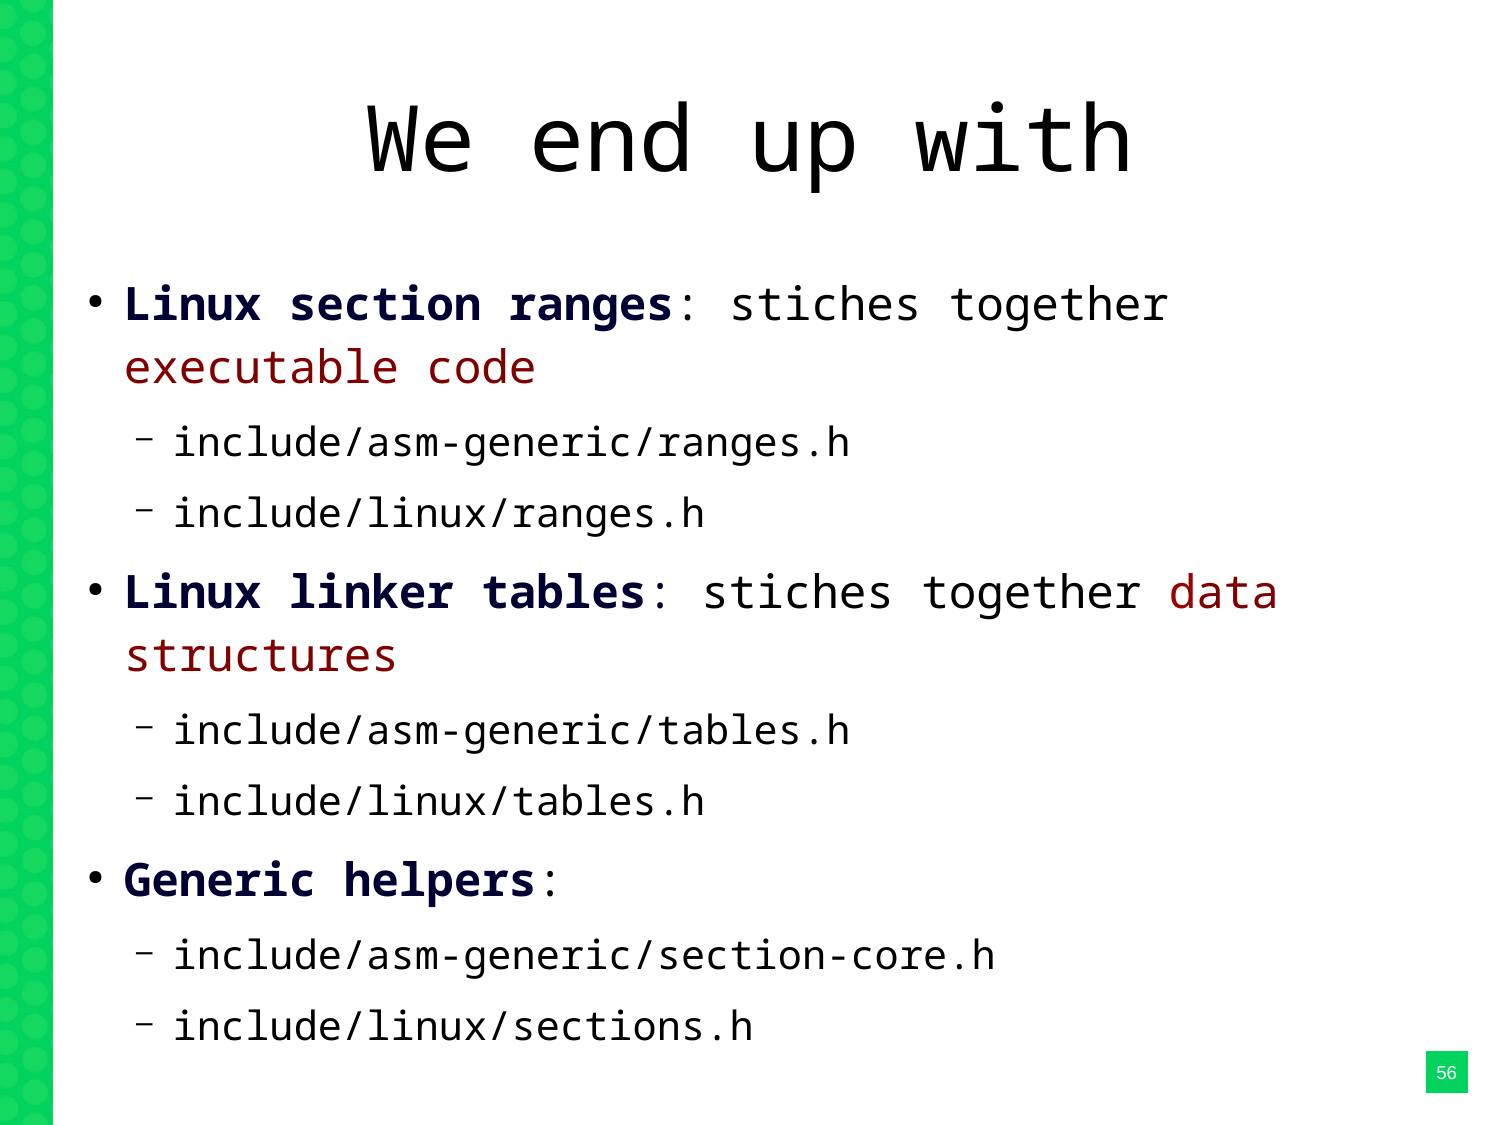

# We end up with
Linux section ranges: stiches together executable code
include/asm-generic/ranges.h
include/linux/ranges.h
Linux linker tables: stiches together data structures
include/asm-generic/tables.h
include/linux/tables.h
Generic helpers:
include/asm-generic/section-core.h
include/linux/sections.h